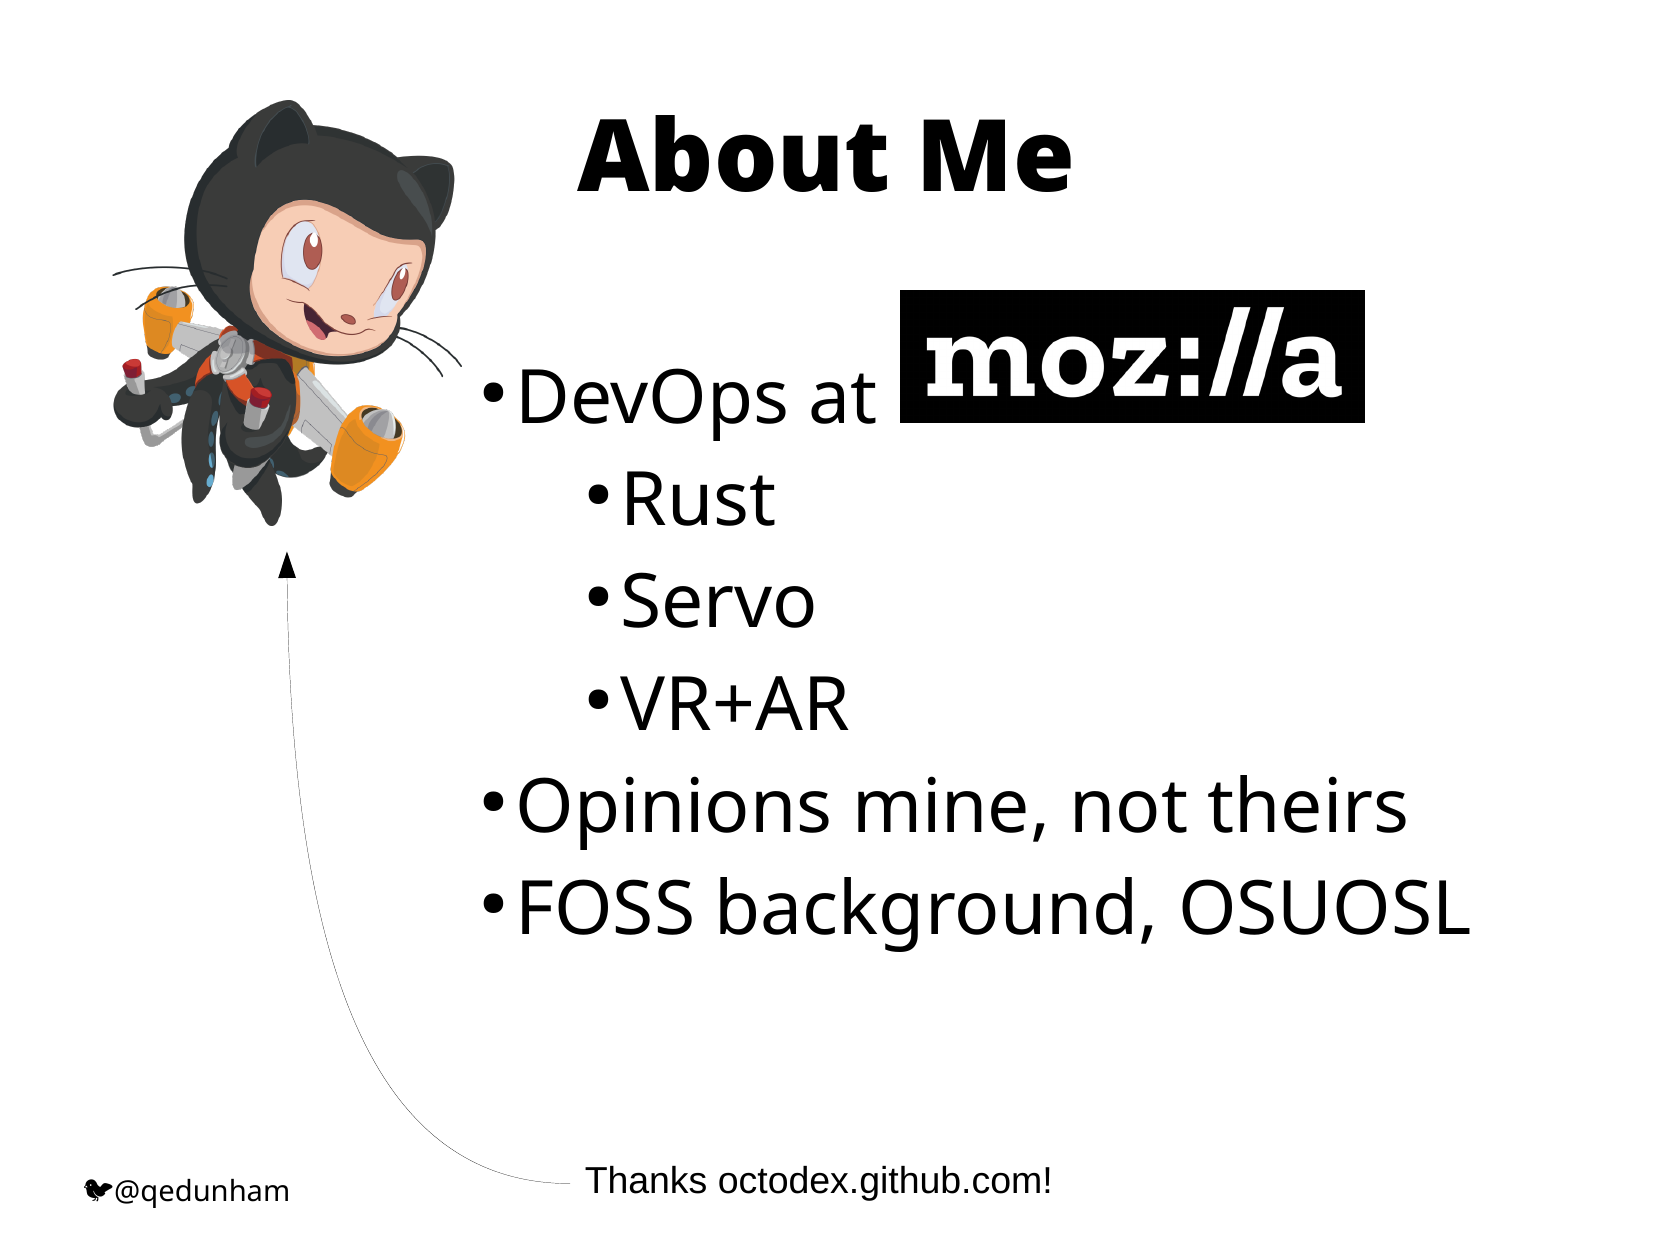

# About Me
DevOps at
Rust
Servo
VR+AR
Opinions mine, not theirs
FOSS background, OSUOSL
Thanks octodex.github.com!